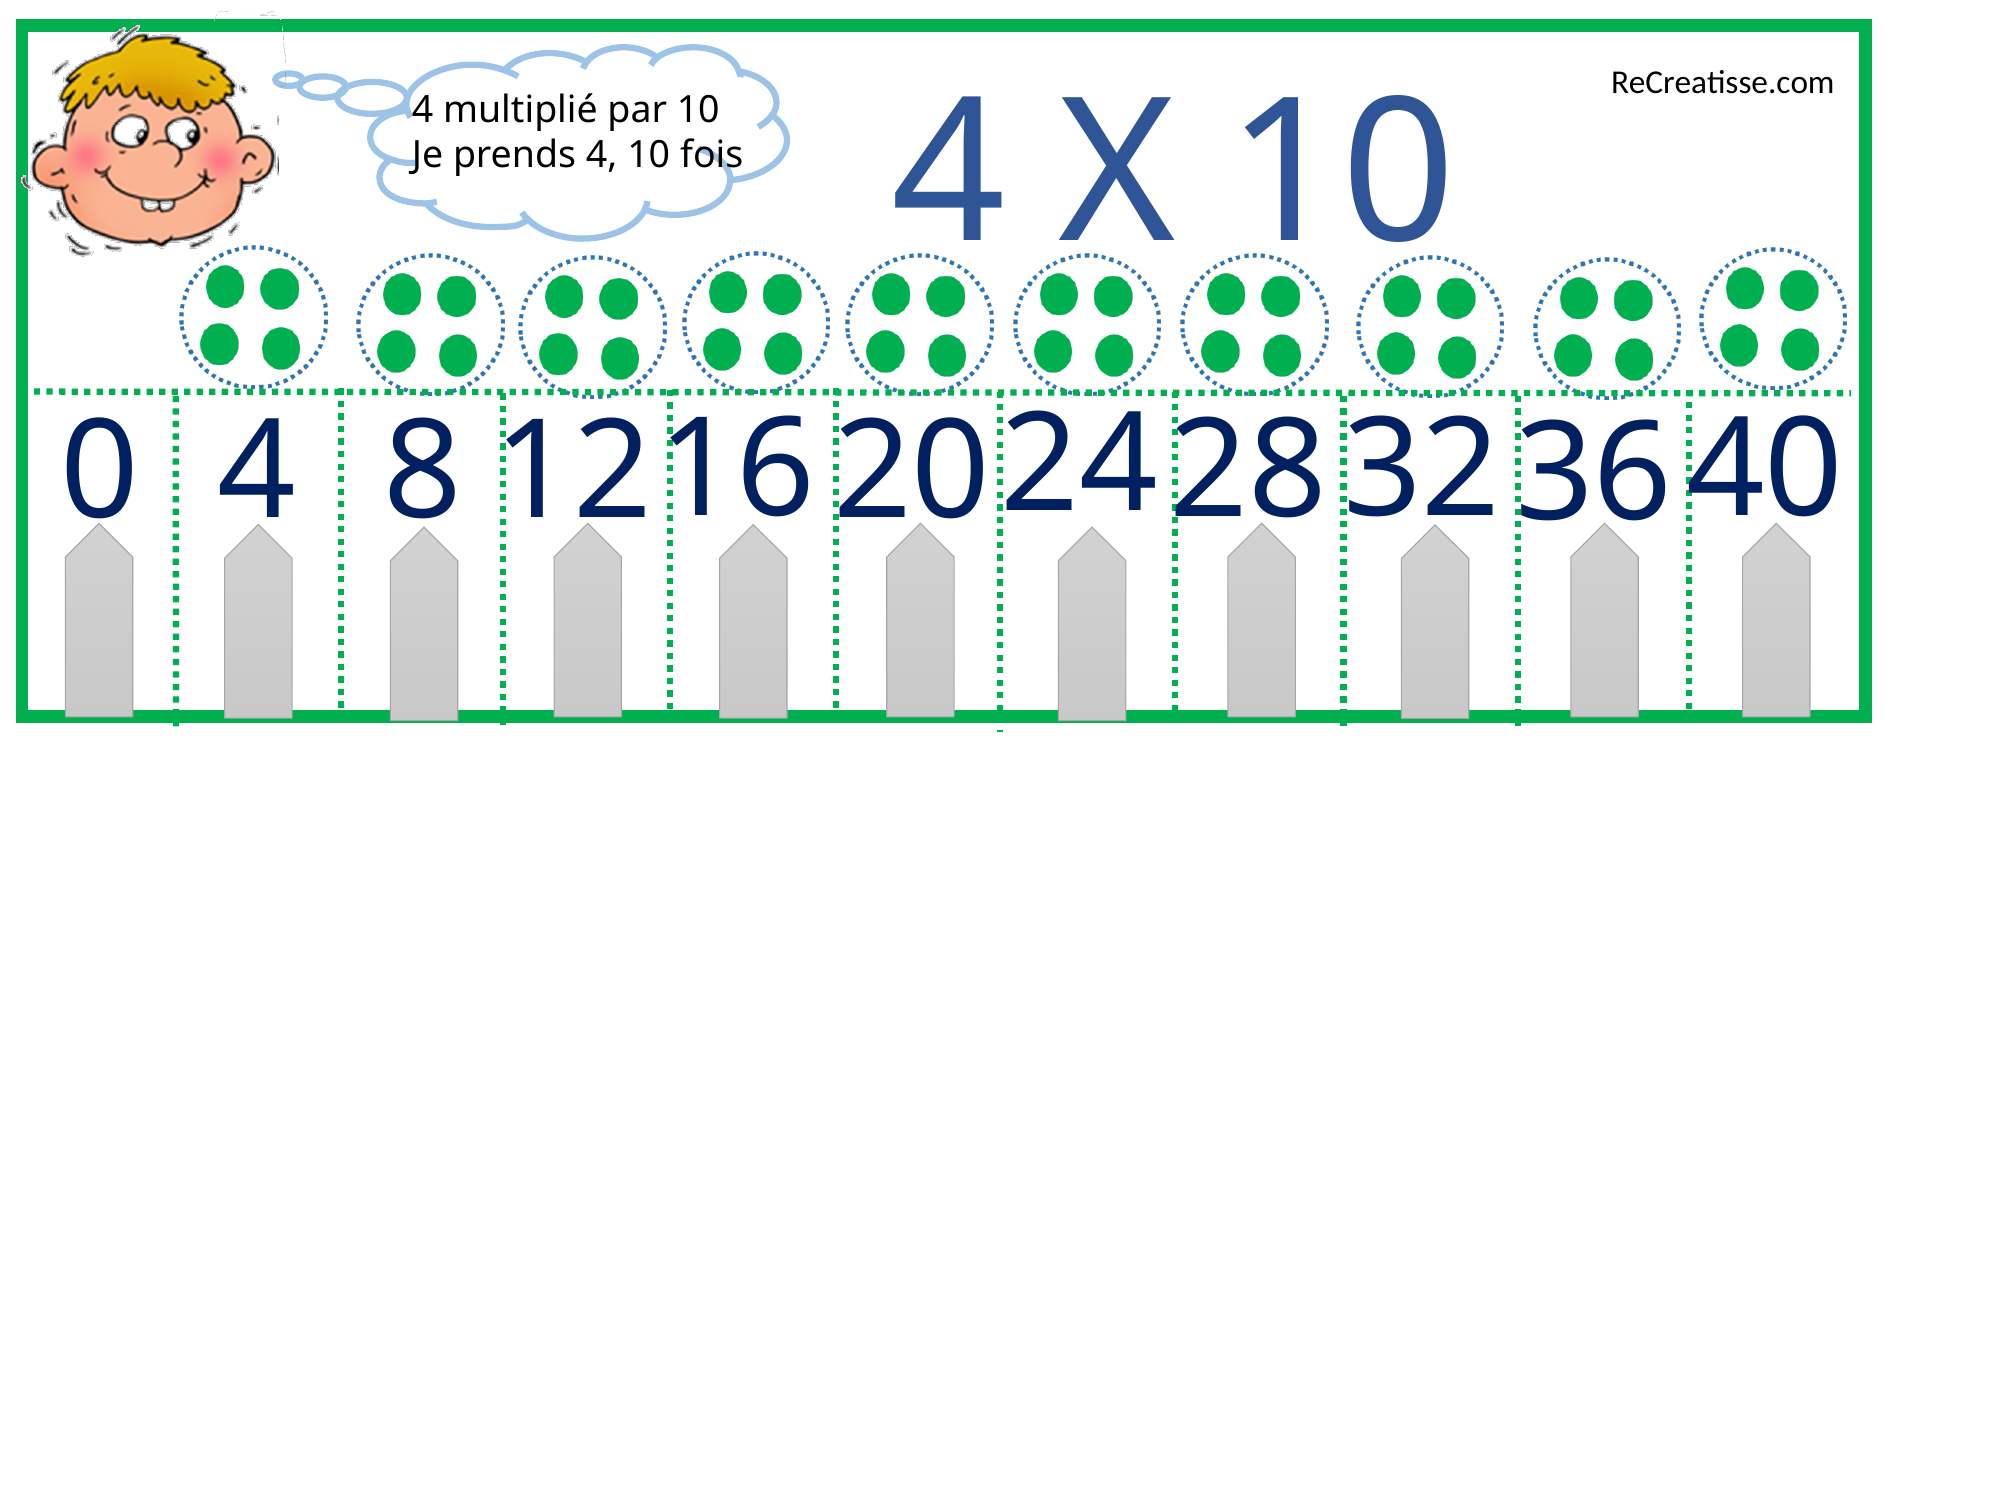

4 X 10
ReCreatisse.com
4 multiplié par 10
Je prends 4, 10 fois
24
16
32
40
28
0
4
8
12
20
36